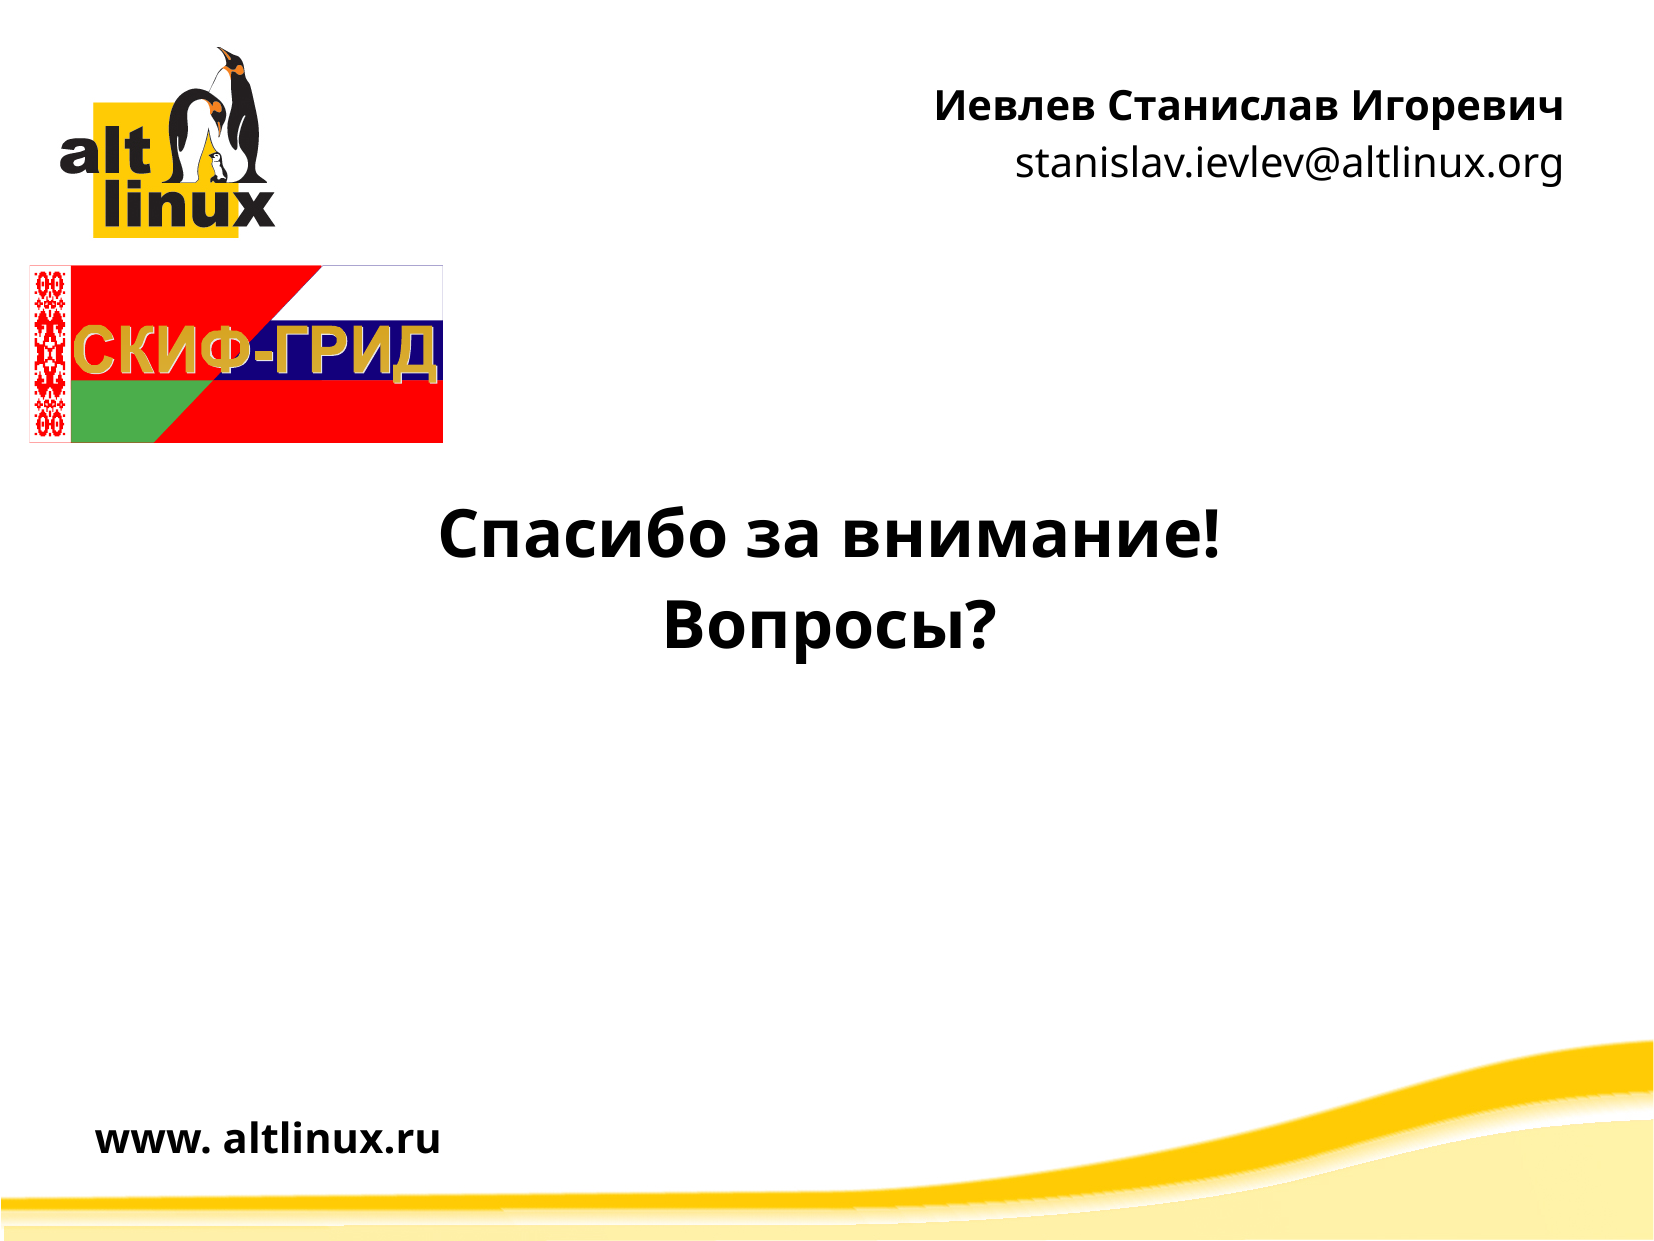

#
Иевлев Станислав Игоревич
stanislav.ievlev@altlinux.org
Спасибо за внимание!
Вопросы?
www. altlinux.ru